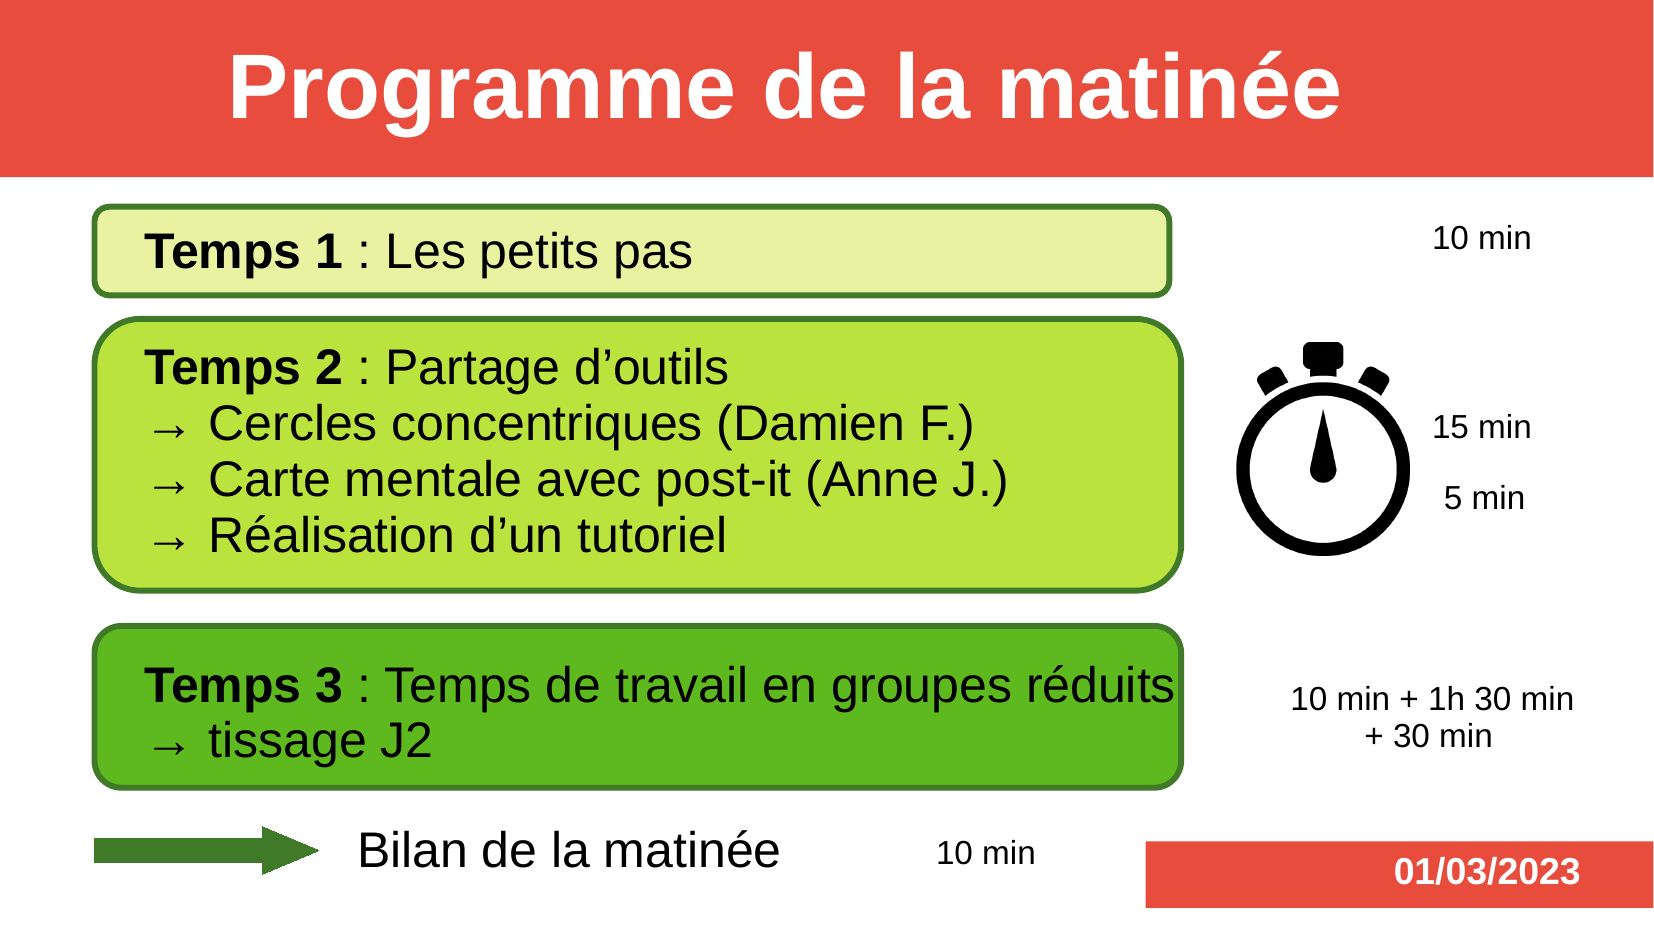

Programme de la matinée
10 min
Temps 1 : Les petits pas
Temps 2 : Partage d’outils
→ Cercles concentriques (Damien F.)
→ Carte mentale avec post-it (Anne J.)
→ Réalisation d’un tutoriel
15 min
5 min
Temps 3 : Temps de travail en groupes réduits
→ tissage J2
10 min + 1h 30 min
 + 30 min
Bilan de la matinée
10 min